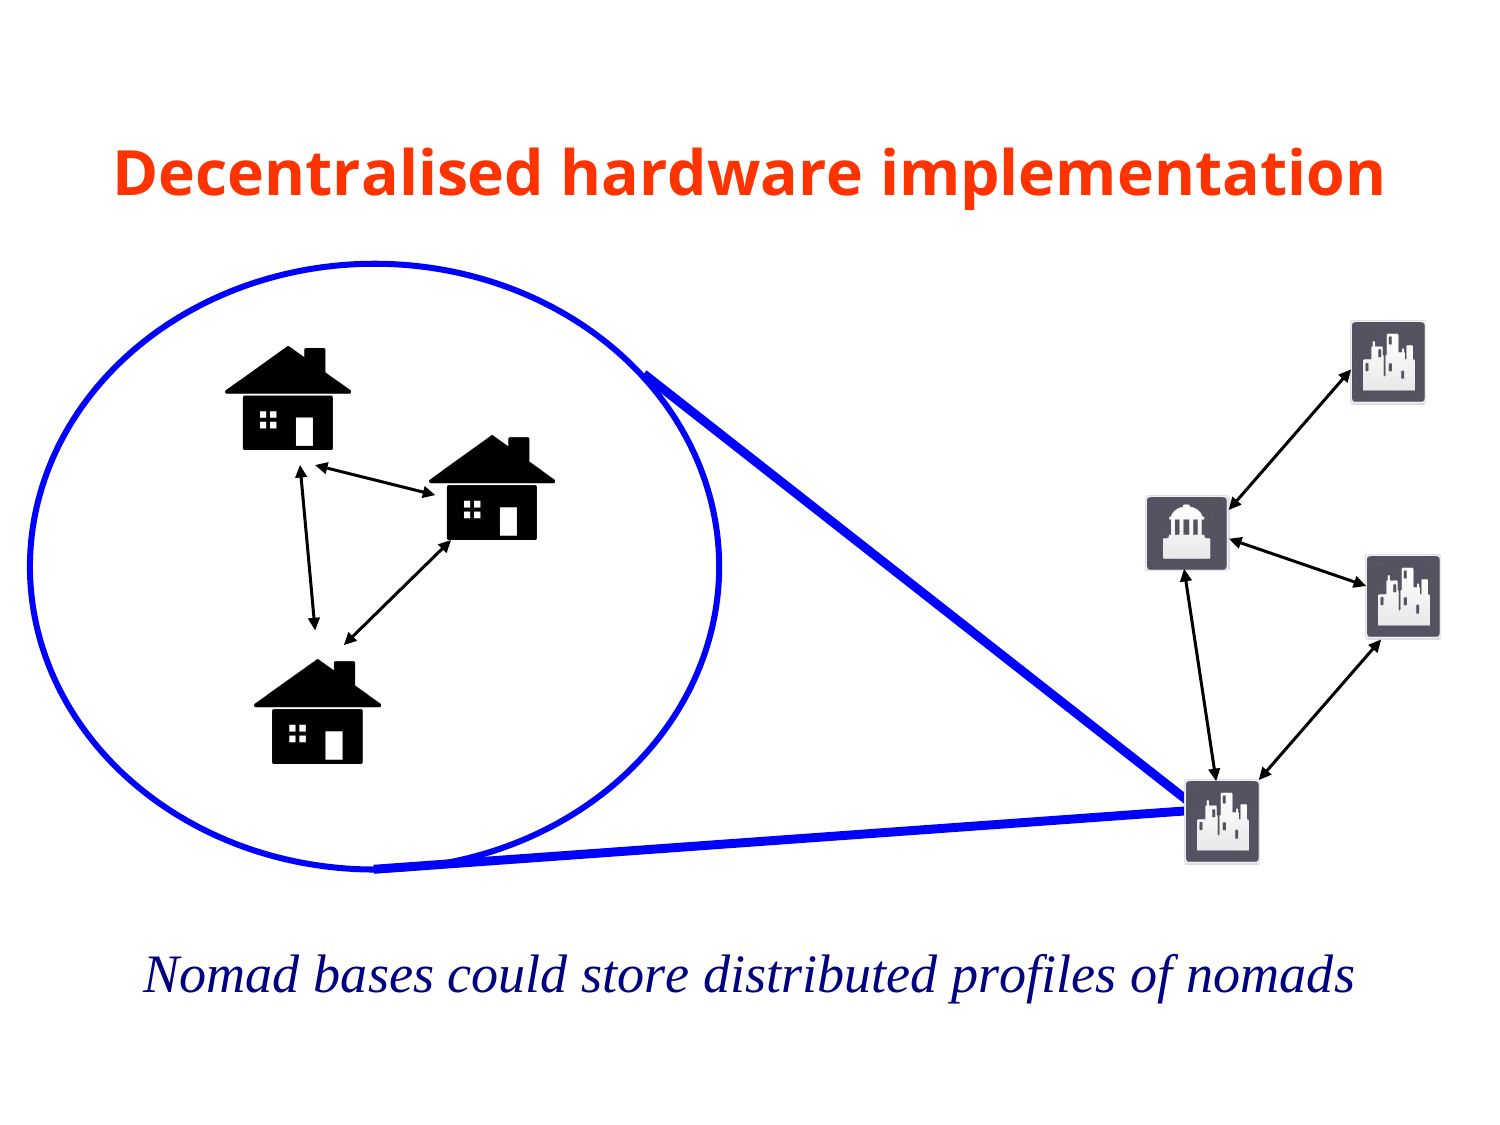

Decentralised hardware implementation
Nomad bases could store distributed profiles of nomads